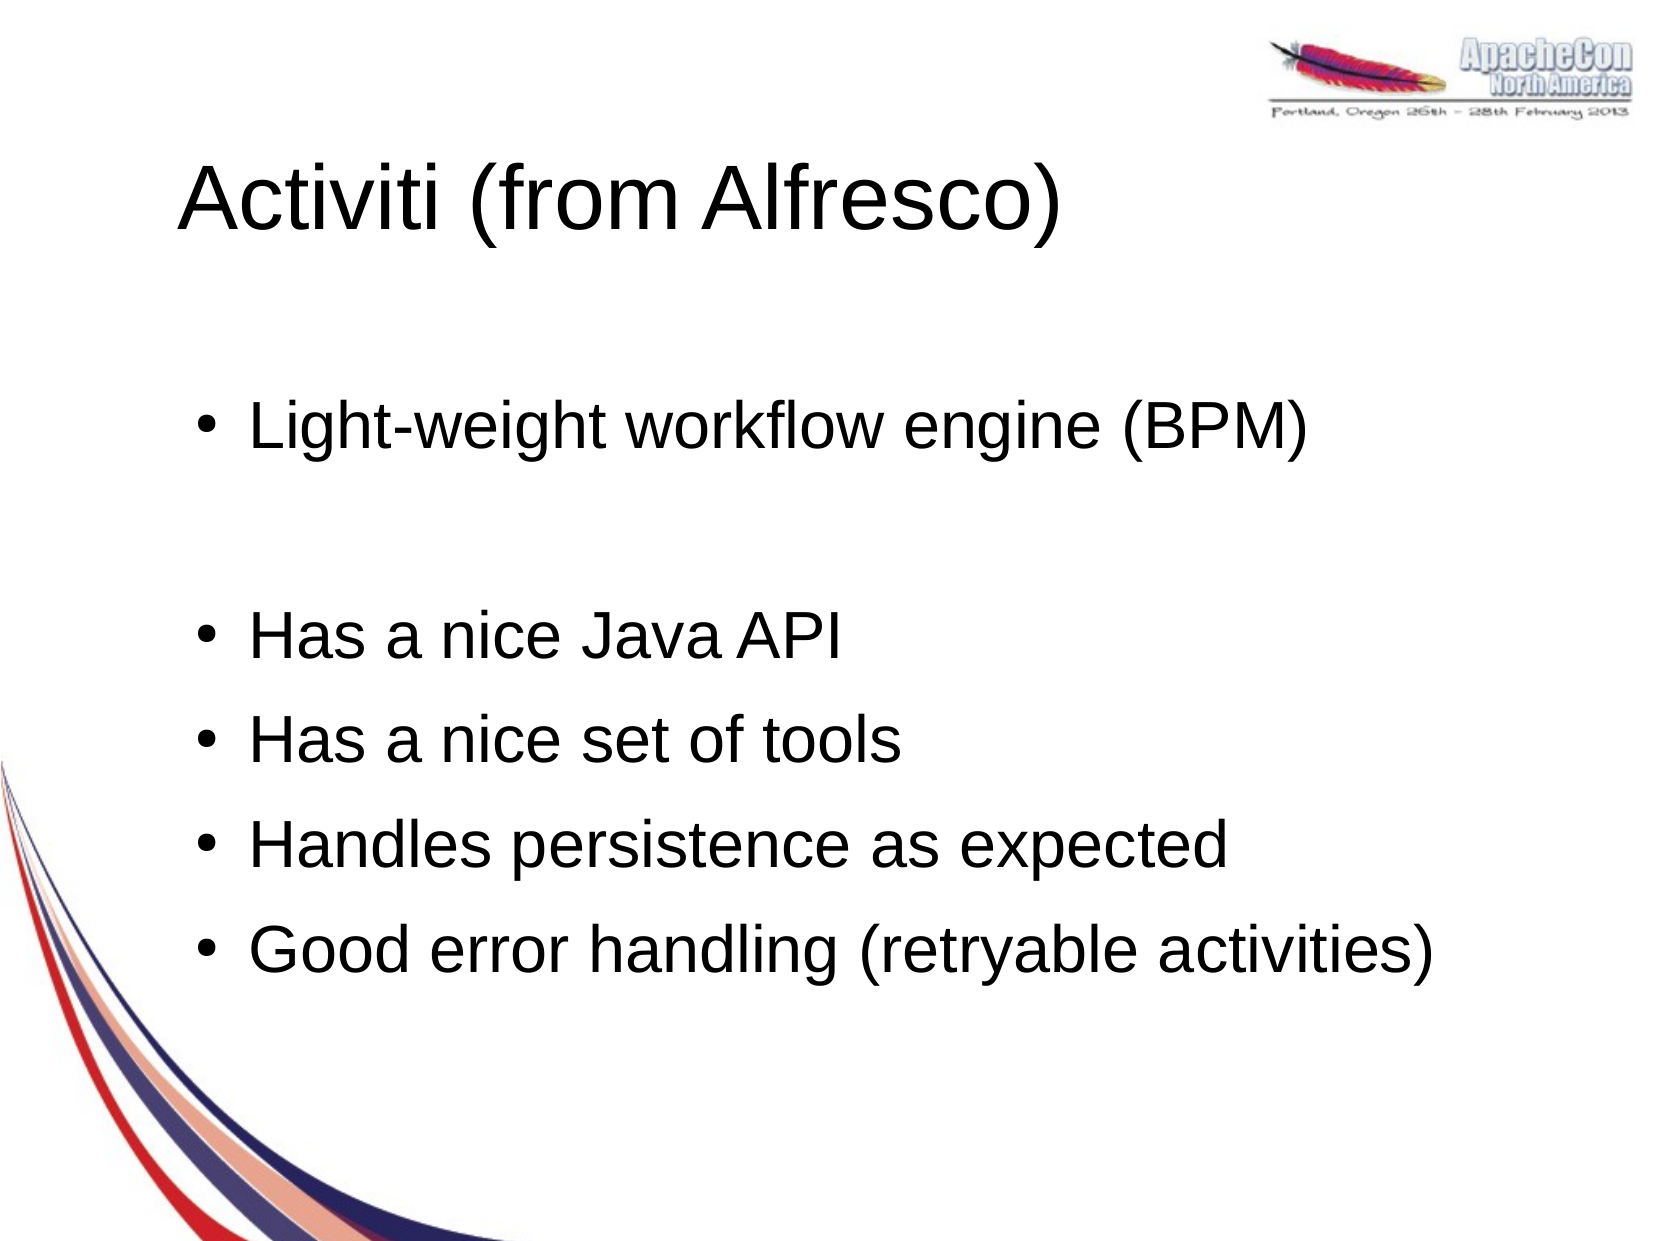

# Activiti (from Alfresco)
Light-weight workflow engine (BPM)
Has a nice Java API
Has a nice set of tools
Handles persistence as expected
Good error handling (retryable activities)